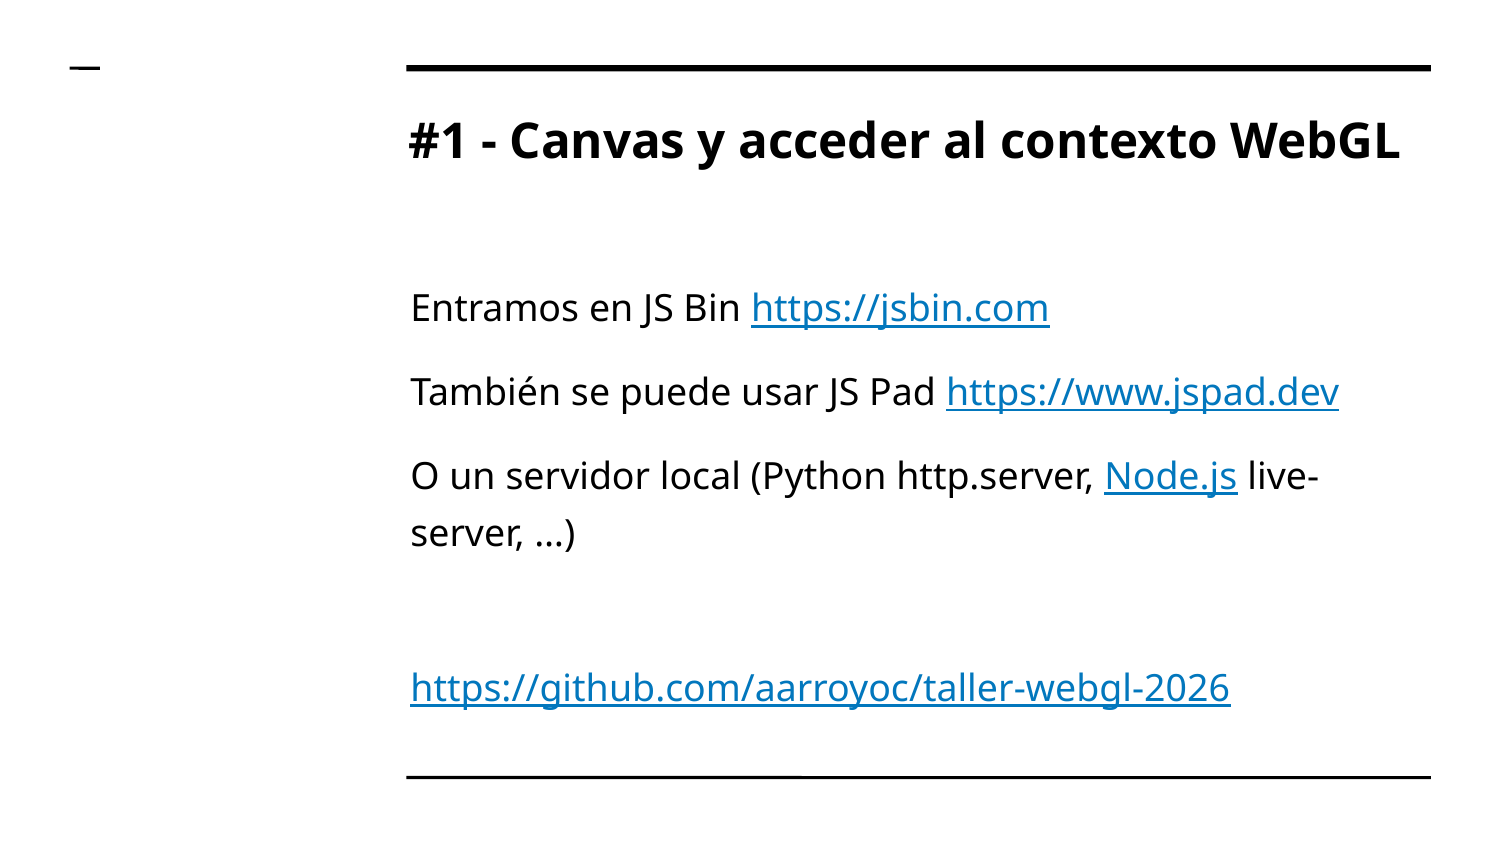

# #1 - Canvas y acceder al contexto WebGL
Entramos en JS Bin https://jsbin.com
También se puede usar JS Pad https://www.jspad.dev
O un servidor local (Python http.server, Node.js live-server, …)
https://github.com/aarroyoc/taller-webgl-2026